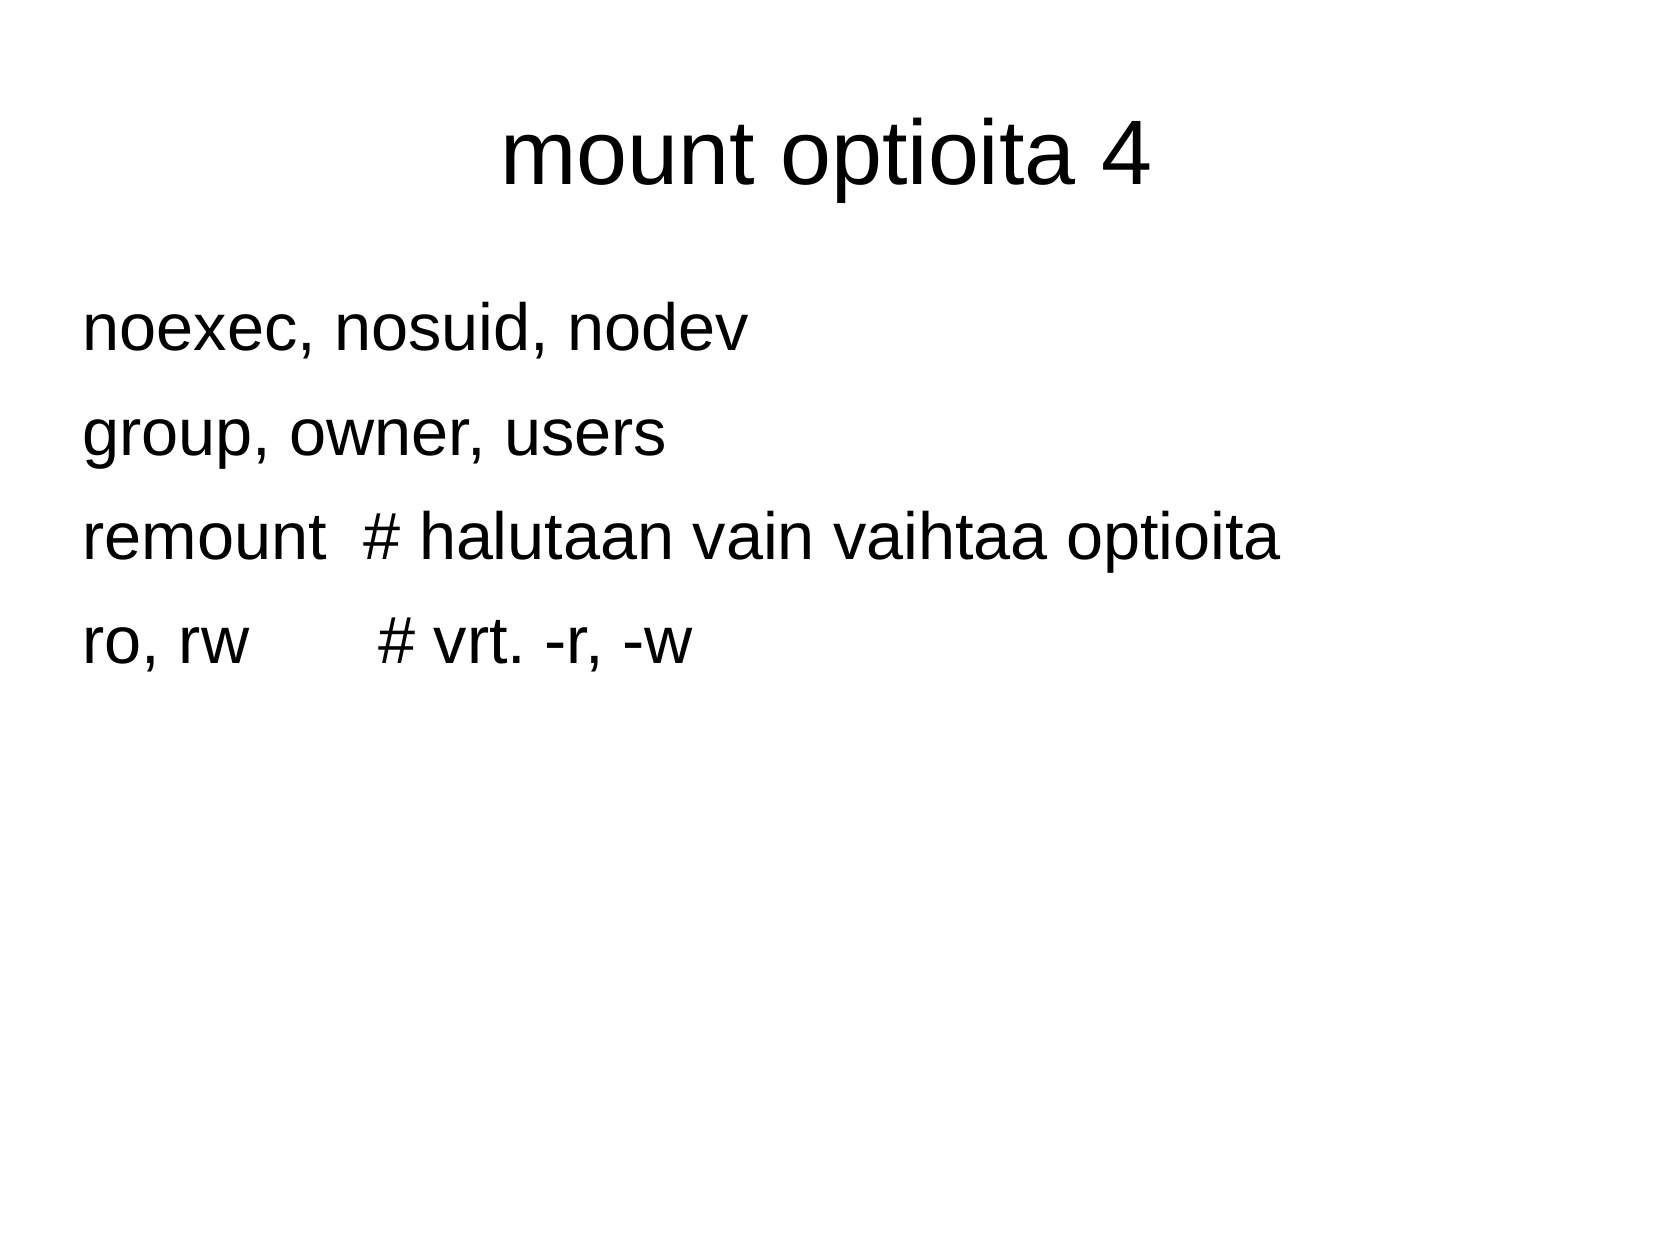

# mount optioita 4
noexec, nosuid, nodev
group, owner, users
remount # halutaan vain vaihtaa optioita
ro, rw # vrt. -r, -w